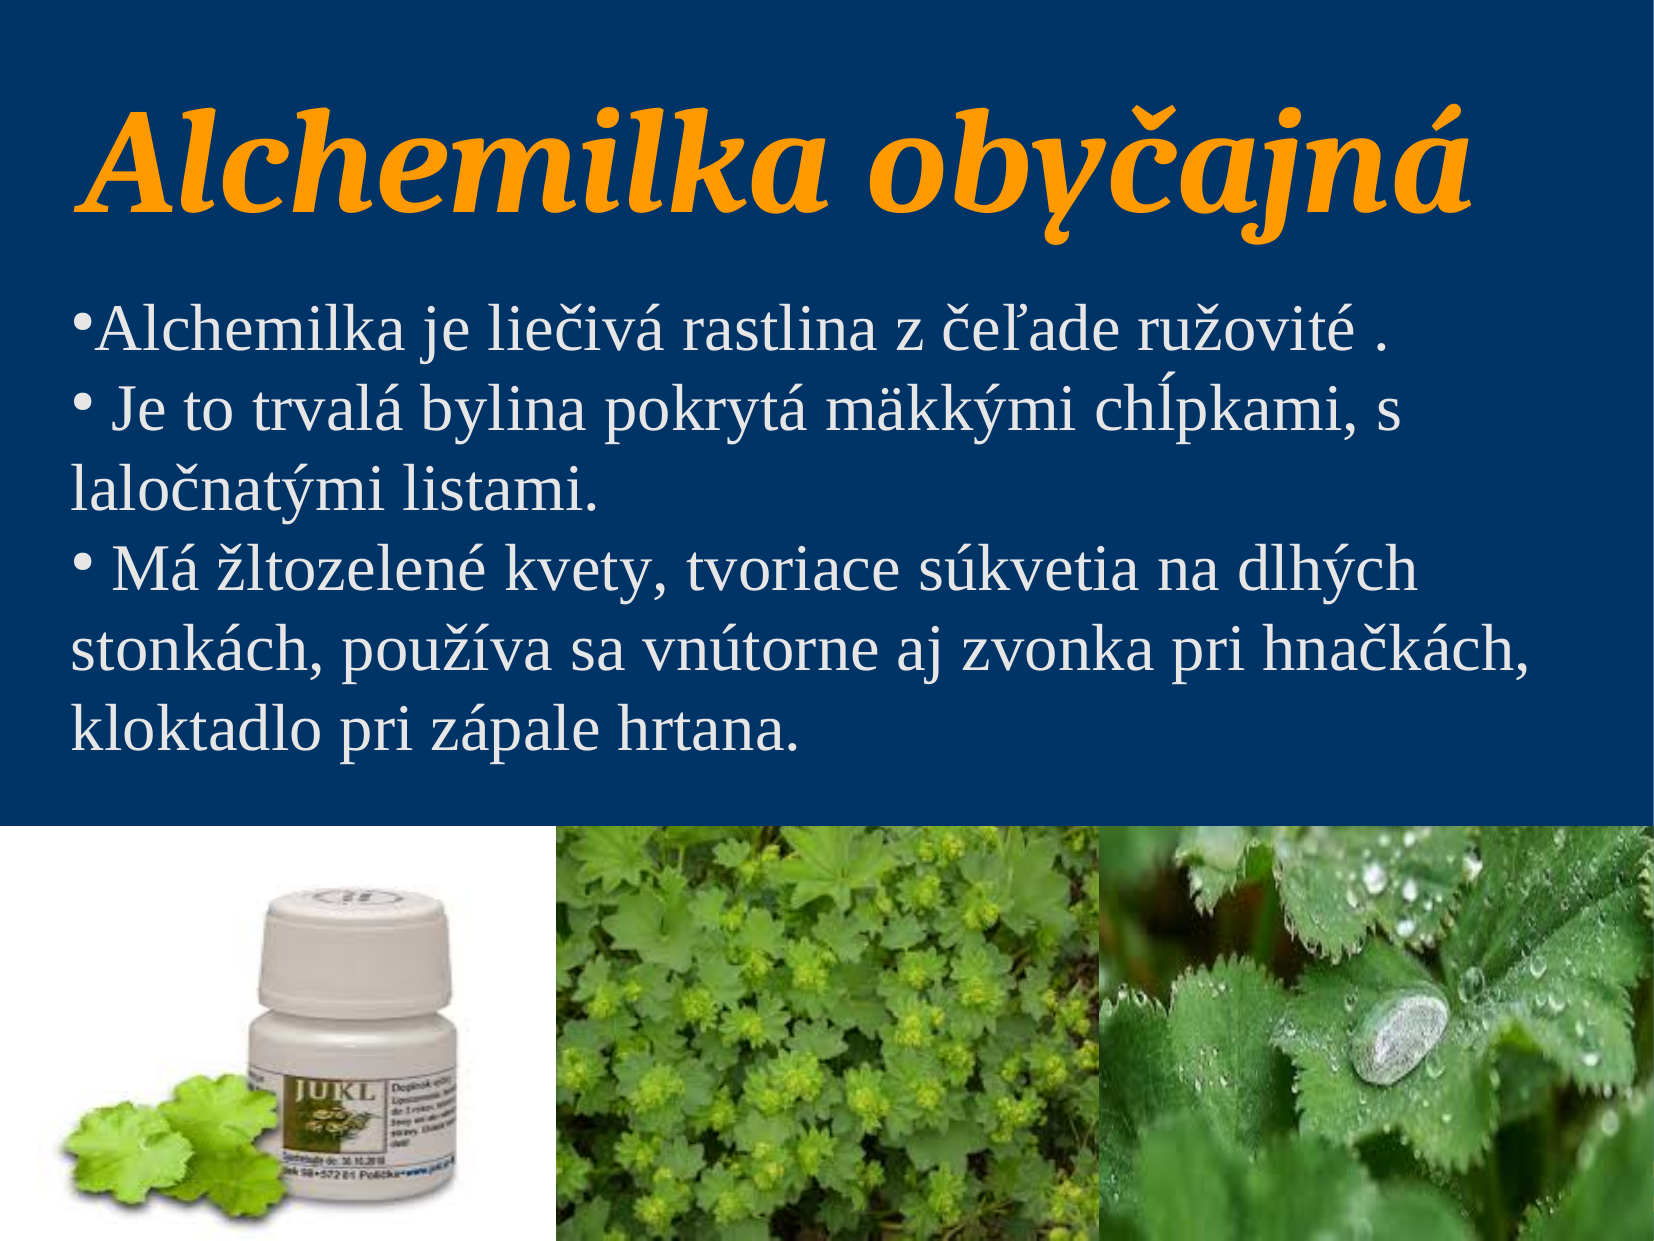

# Alchemilka obyčajná
Alchemilka je liečivá rastlina z čeľade ružovité .
 Je to trvalá bylina pokrytá mäkkými chĺpkami, s laločnatými listami.
 Má žltozelené kvety, tvoriace súkvetia na dlhých stonkách, používa sa vnútorne aj zvonka pri hnačkách, kloktadlo pri zápale hrtana.